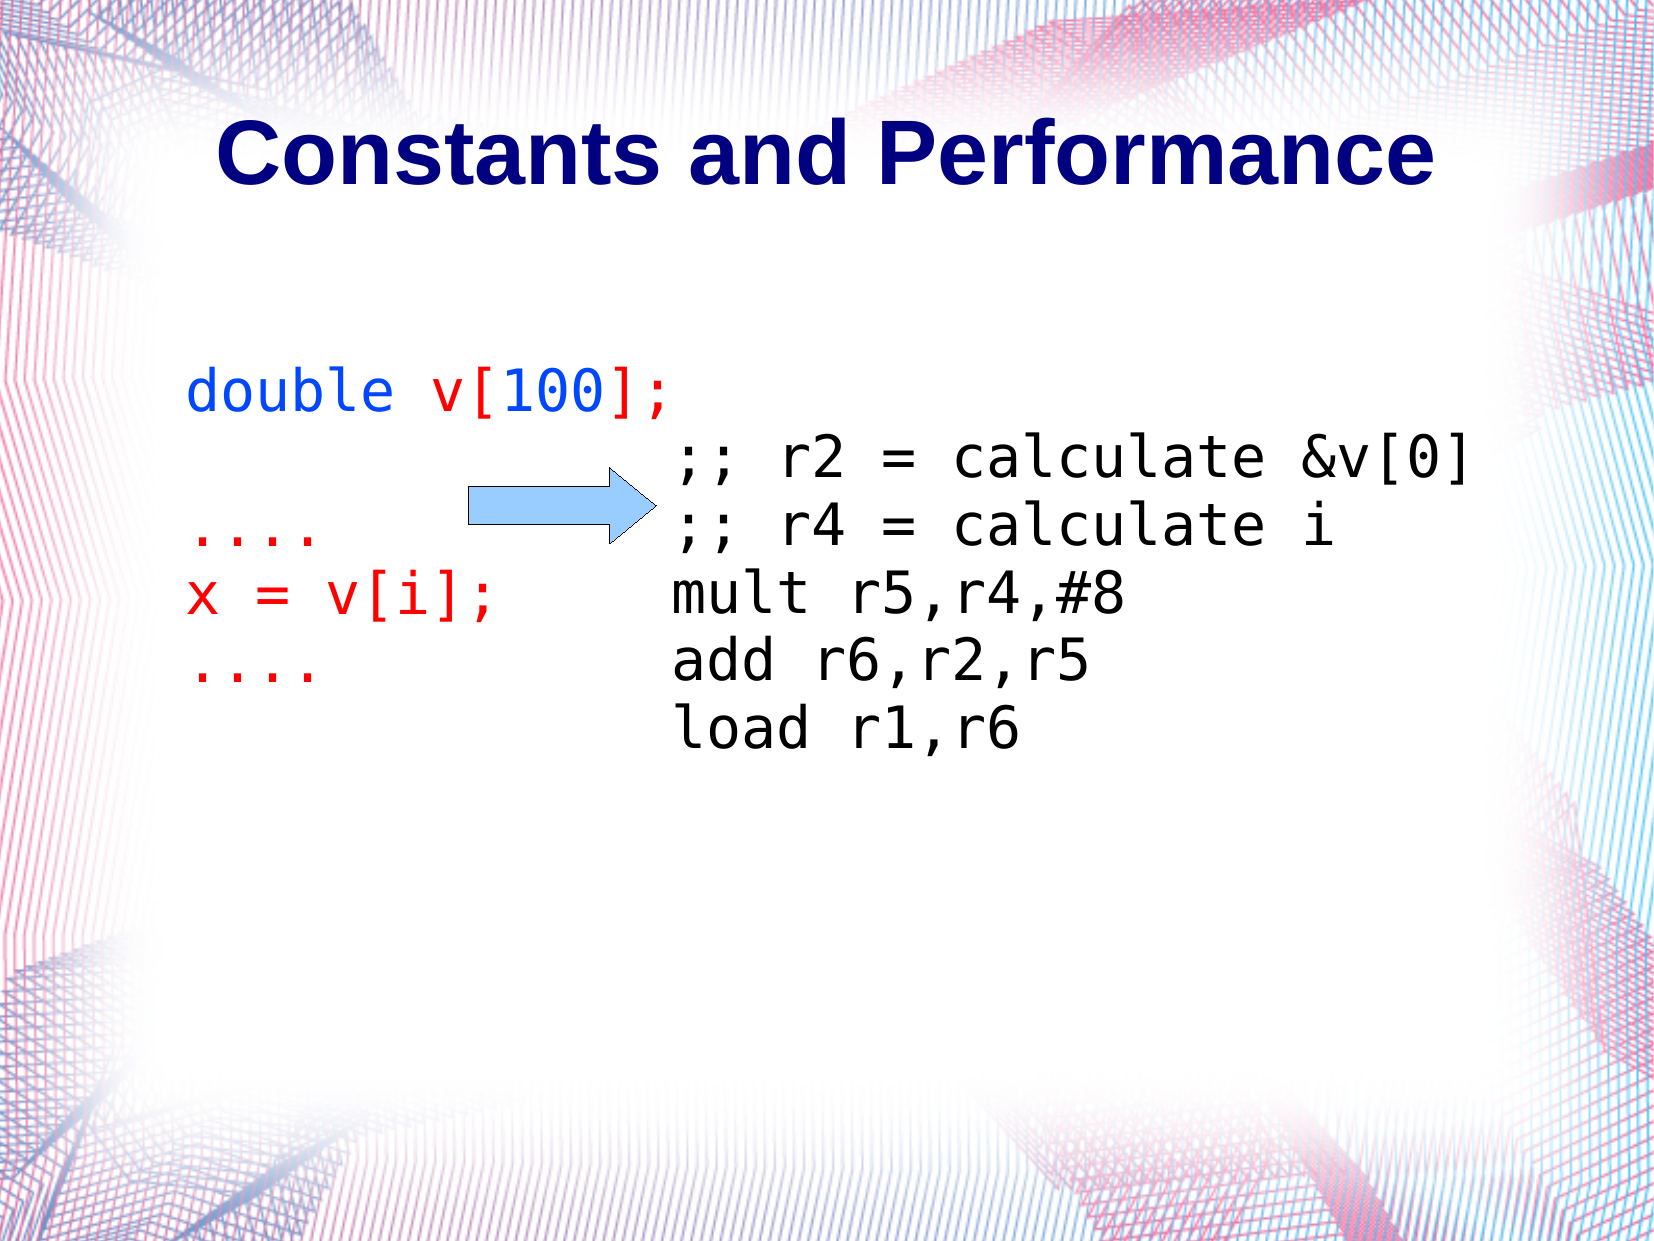

# Constants and Performance
;; r2 = calculate &v[0]
;; r4 = calculate i
mult r5,r4,#8
add r6,r2,r5
load r1,r6
double v[100];
....
x = v[i];
....